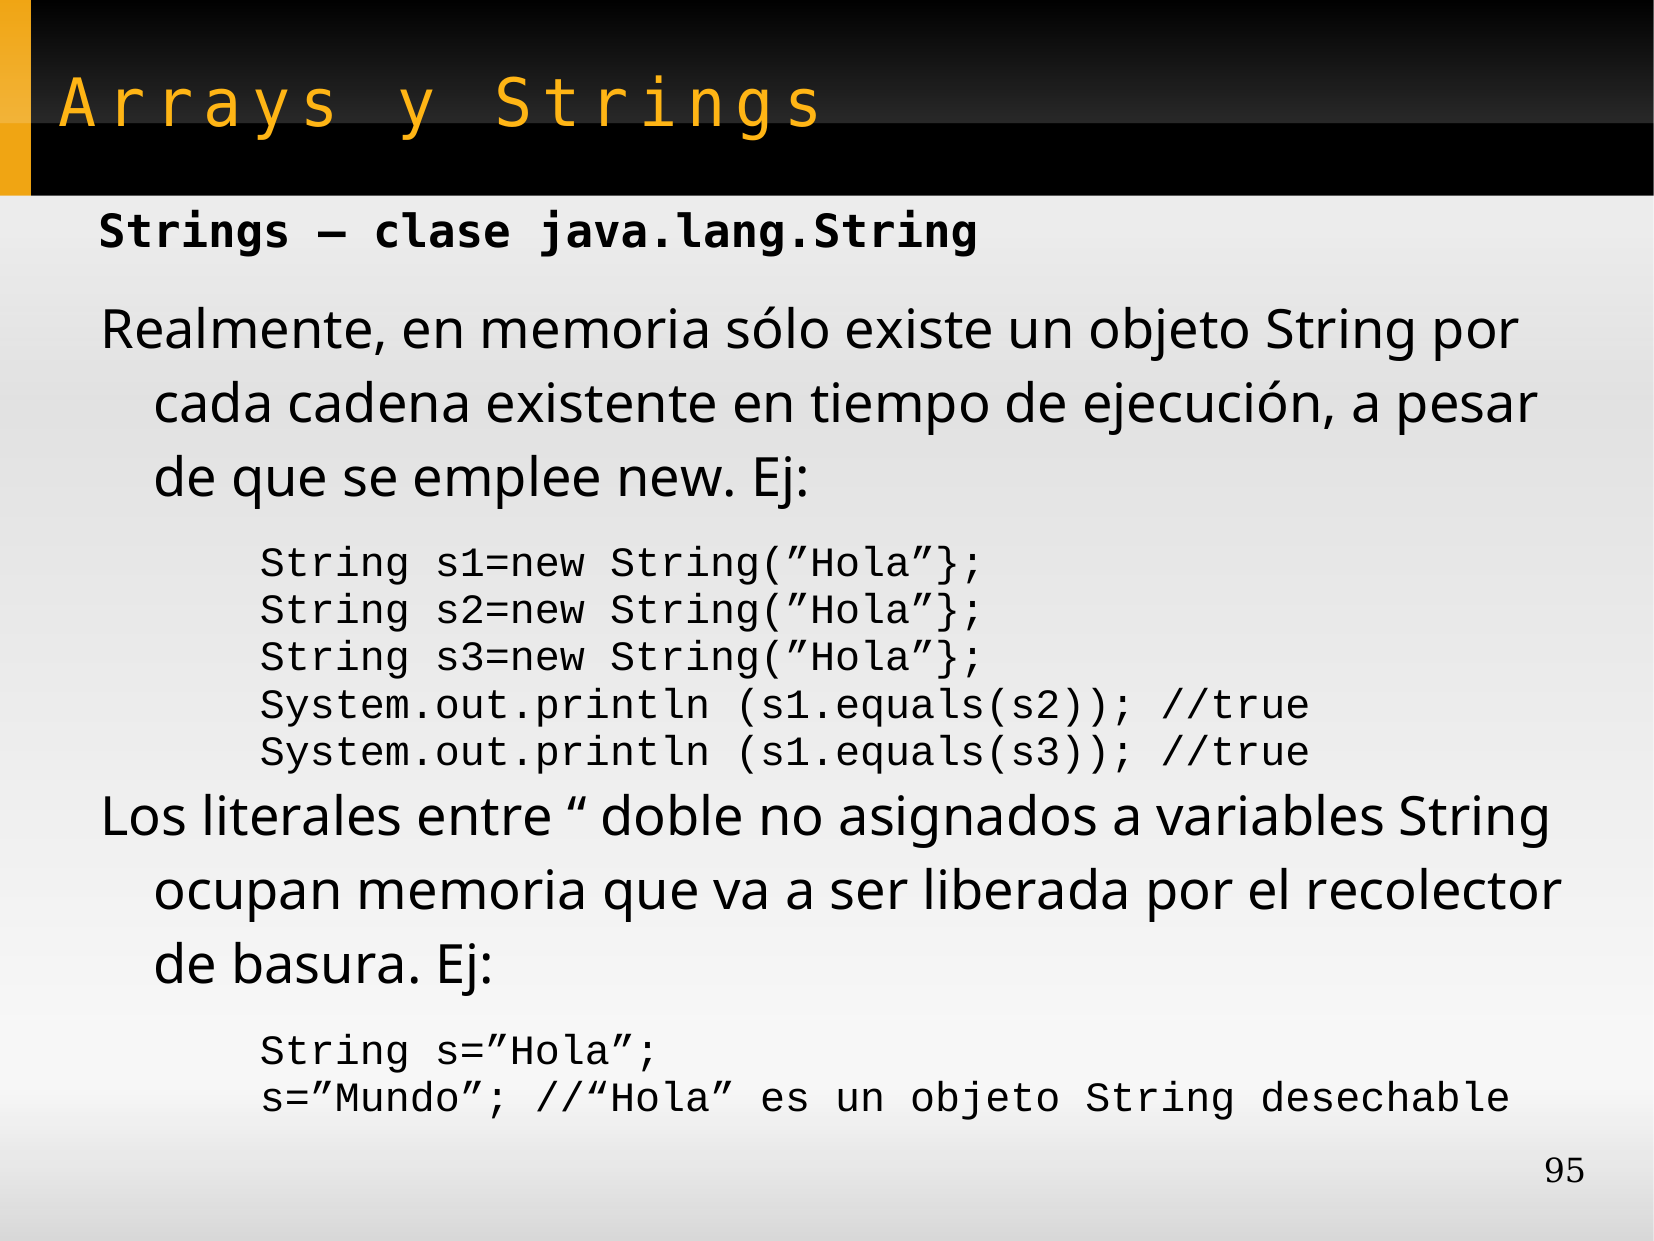

# Arrays y Strings
Strings – clase java.lang.String
Realmente, en memoria sólo existe un objeto String por cada cadena existente en tiempo de ejecución, a pesar de que se emplee new. Ej:
String s1=new String(”Hola”};
String s2=new String(”Hola”};
String s3=new String(”Hola”};
System.out.println (s1.equals(s2)); //true
System.out.println (s1.equals(s3)); //true
Los literales entre “ doble no asignados a variables String ocupan memoria que va a ser liberada por el recolector de basura. Ej:
String s=”Hola”;
s=”Mundo”; //“Hola” es un objeto String desechable
95